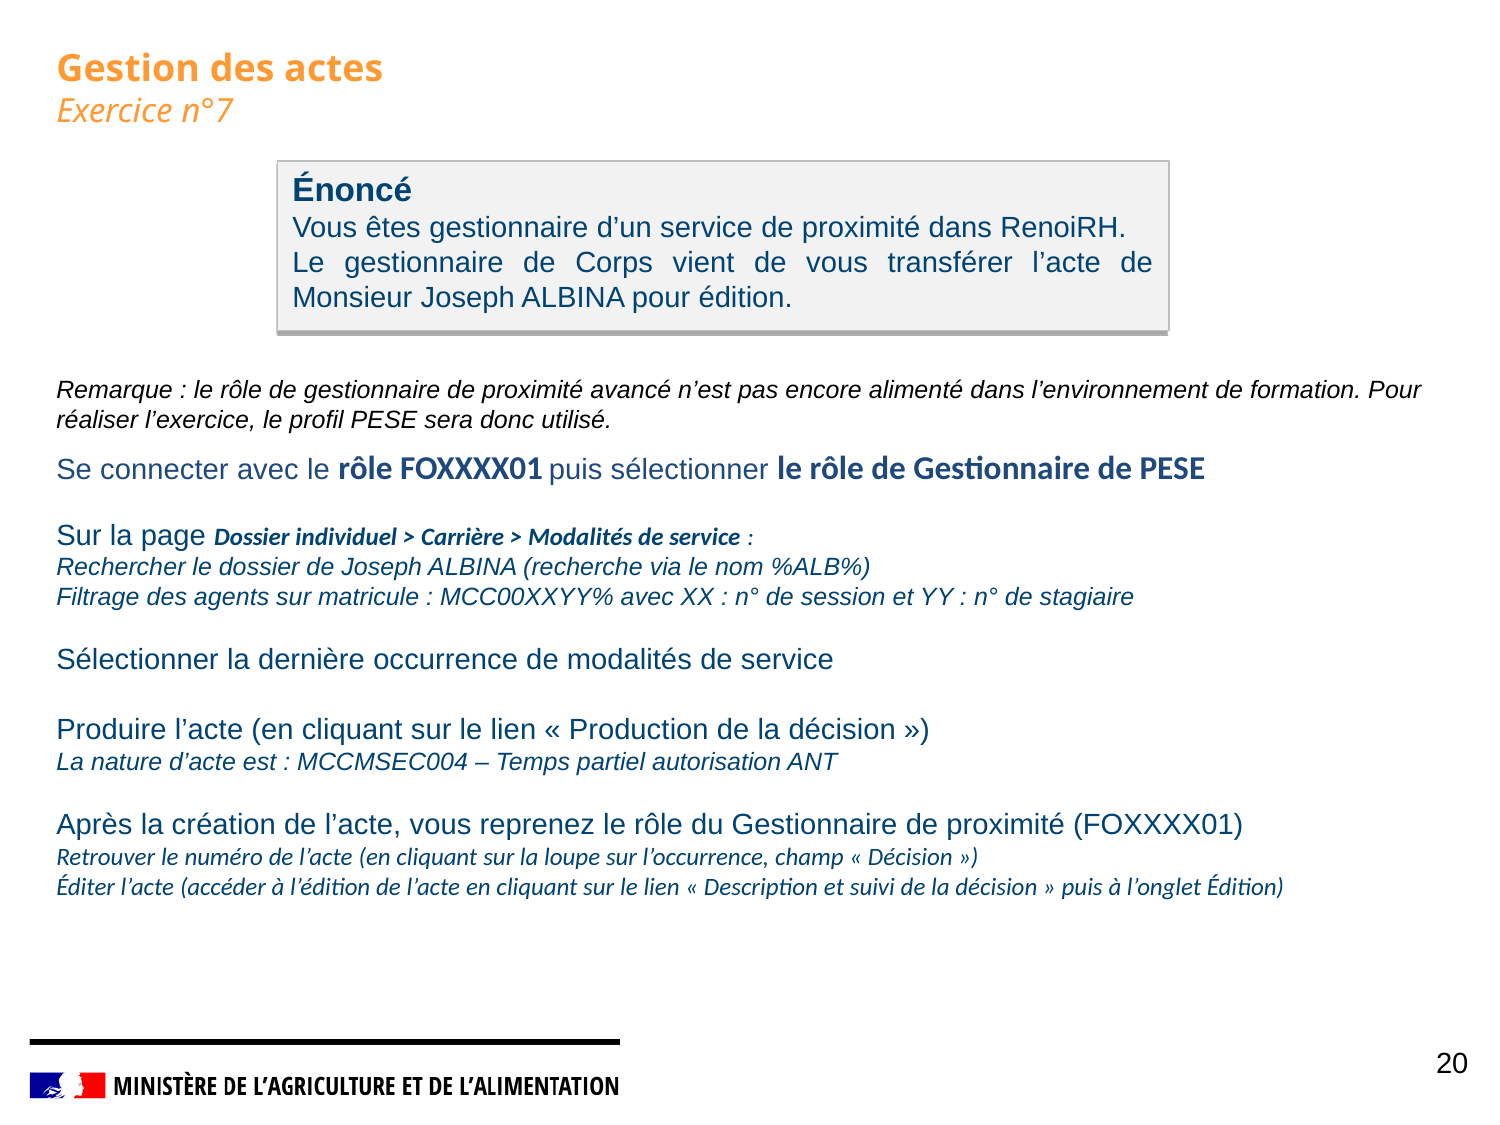

Gestion des actes
Exercice n°7
Énoncé
Vous êtes gestionnaire d’un service de proximité dans RenoiRH.
Le gestionnaire de Corps vient de vous transférer l’acte de Monsieur Joseph ALBINA pour édition.
Remarque : le rôle de gestionnaire de proximité avancé n’est pas encore alimenté dans l’environnement de formation. Pour réaliser l’exercice, le profil PESE sera donc utilisé.
Se connecter avec le rôle FOXXXX01 puis sélectionner le rôle de Gestionnaire de PESE
Sur la page Dossier individuel > Carrière > Modalités de service :
Rechercher le dossier de Joseph ALBINA (recherche via le nom %ALB%)
Filtrage des agents sur matricule : MCC00XXYY% avec XX : n° de session et YY : n° de stagiaire
Sélectionner la dernière occurrence de modalités de service
Produire l’acte (en cliquant sur le lien « Production de la décision »)
La nature d’acte est : MCCMSEC004 – Temps partiel autorisation ANT
Après la création de l’acte, vous reprenez le rôle du Gestionnaire de proximité (FOXXXX01)
Retrouver le numéro de l’acte (en cliquant sur la loupe sur l’occurrence, champ « Décision »)
Éditer l’acte (accéder à l’édition de l’acte en cliquant sur le lien « Description et suivi de la décision » puis à l’onglet Édition)